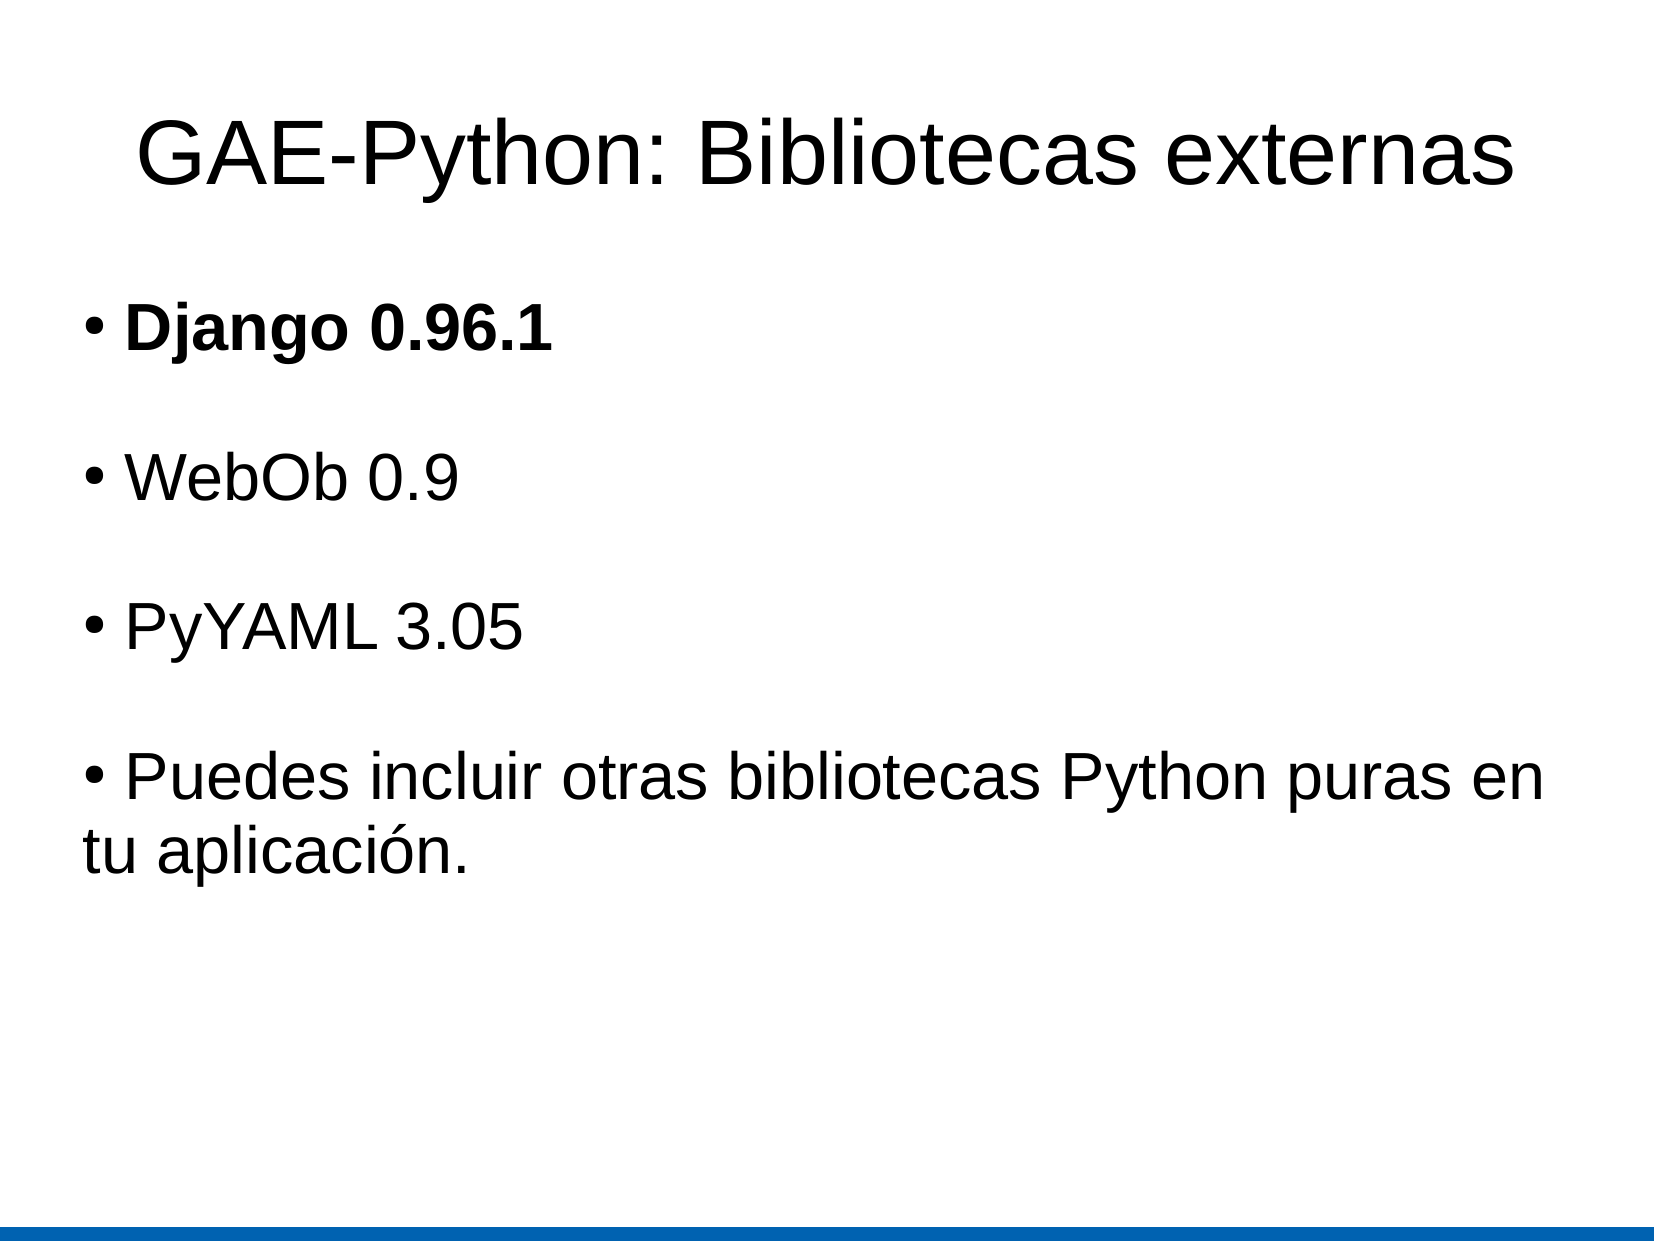

# GAE-Python: Bibliotecas externas
 Django 0.96.1
 WebOb 0.9
 PyYAML 3.05
 Puedes incluir otras bibliotecas Python puras en tu aplicación.